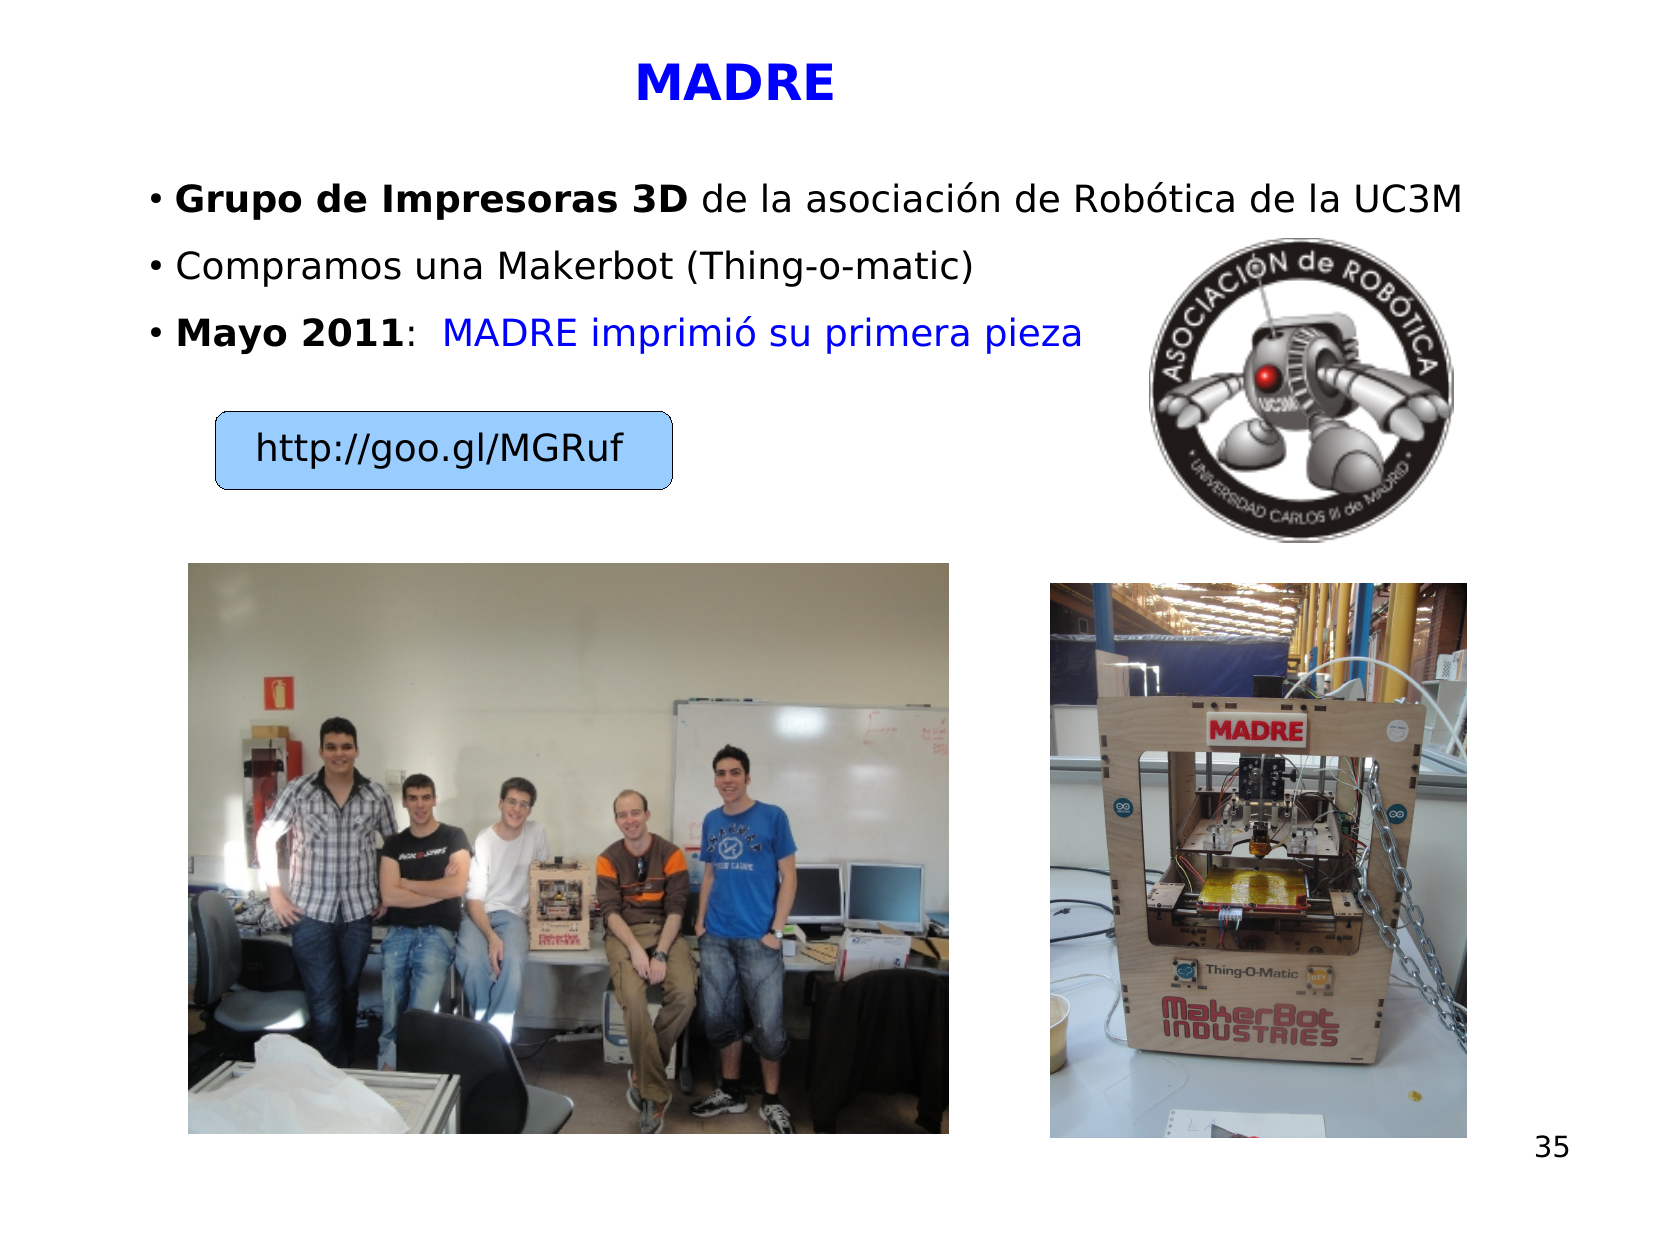

MADRE
 Grupo de Impresoras 3D de la asociación de Robótica de la UC3M
 Compramos una Makerbot (Thing-o-matic)
 Mayo 2011: MADRE imprimió su primera pieza
http://goo.gl/MGRuf
35